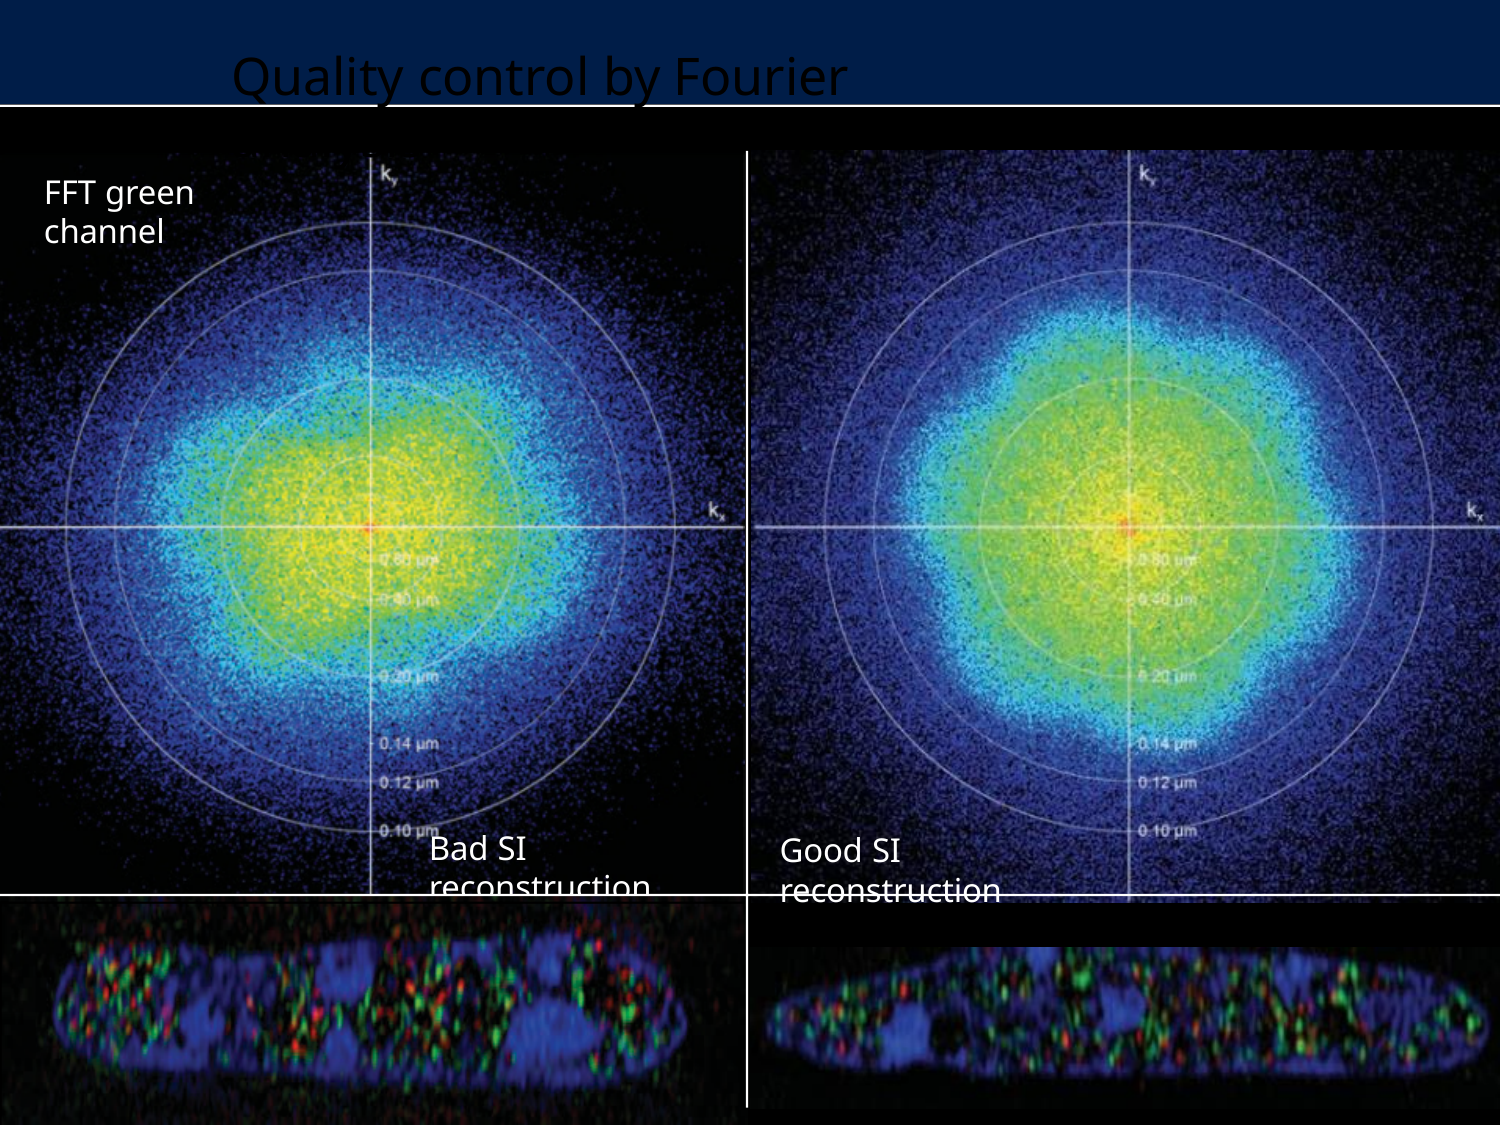

# Quality control by Fourier analysis
FFT green channel
Bad SI reconstruction
Good SI reconstruction